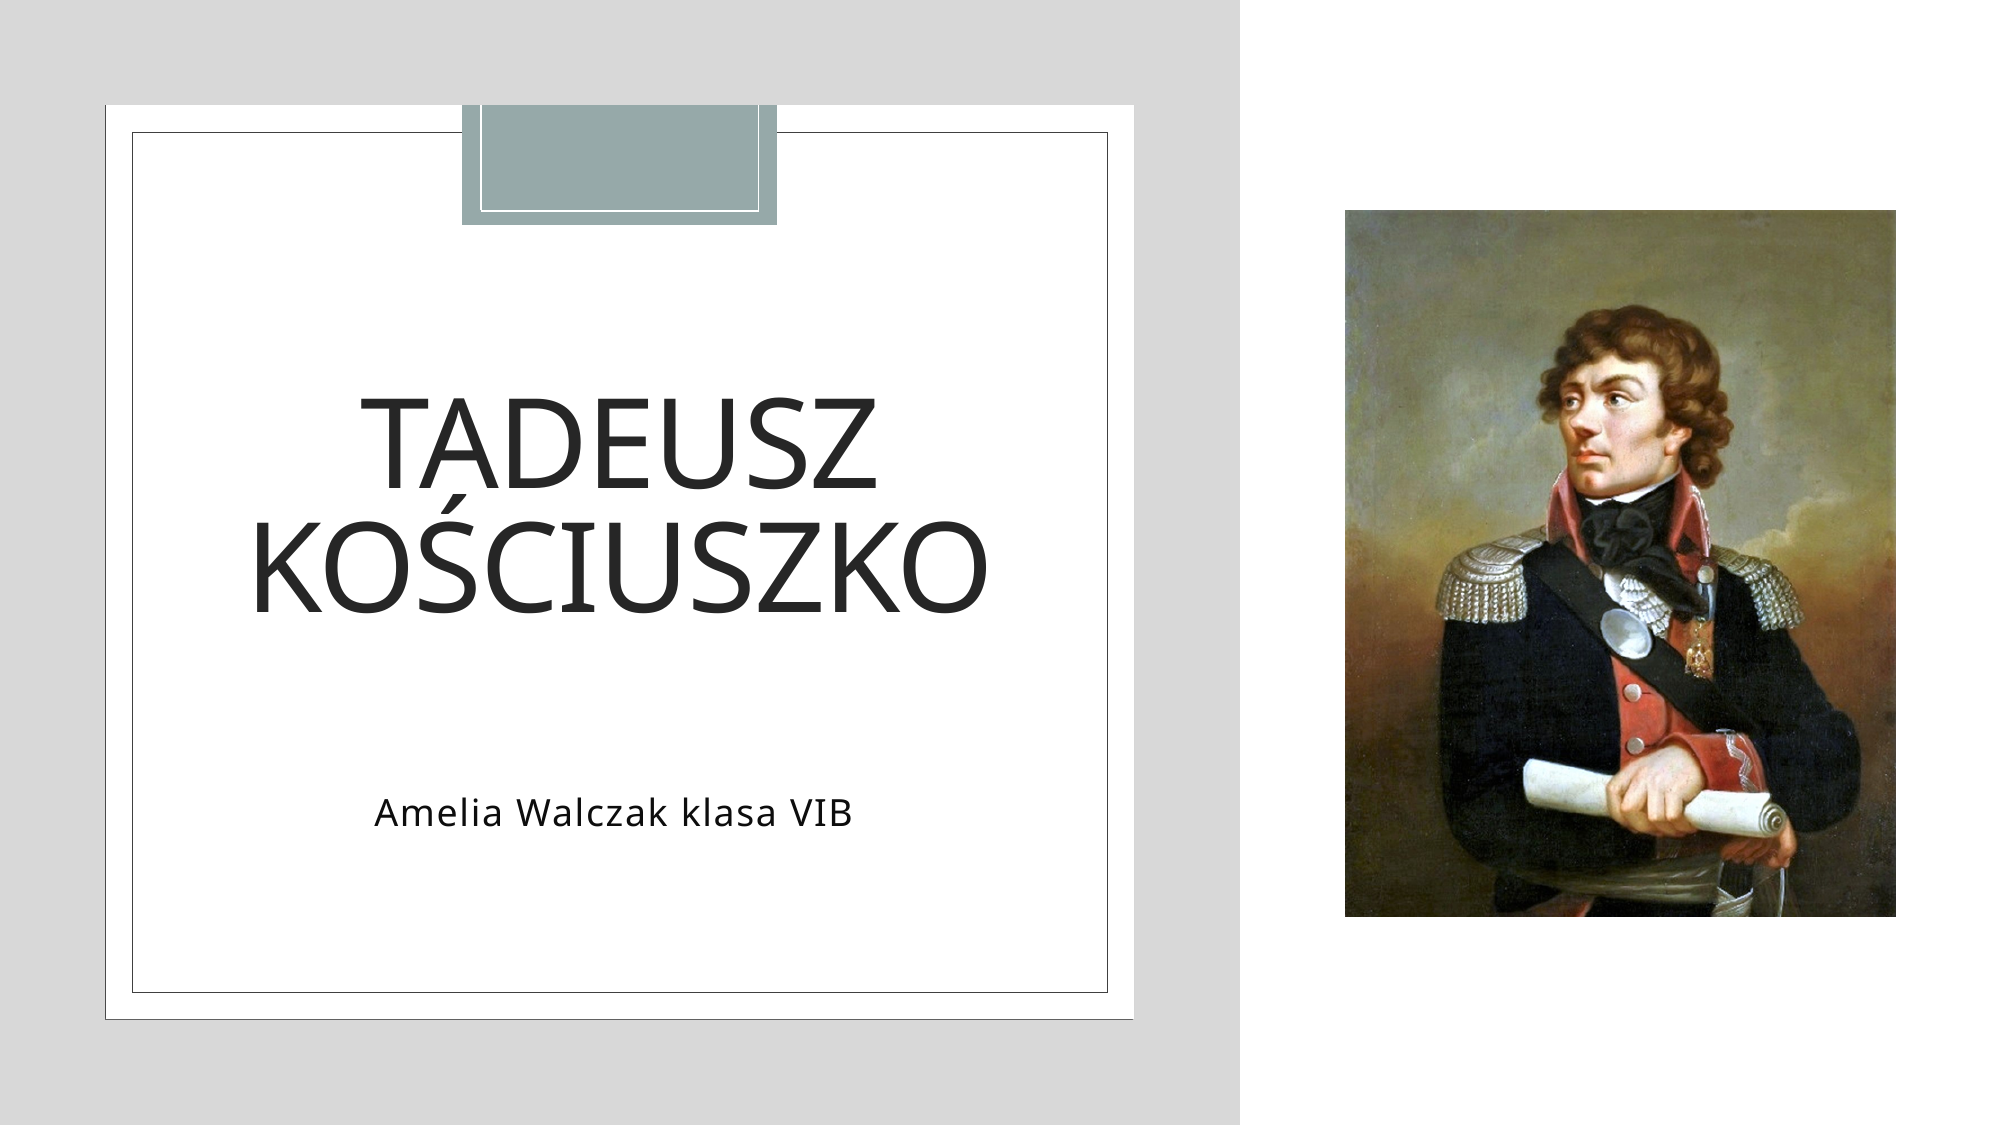

# Tadeusz Kościuszko
Amelia Walczak klasa VIB